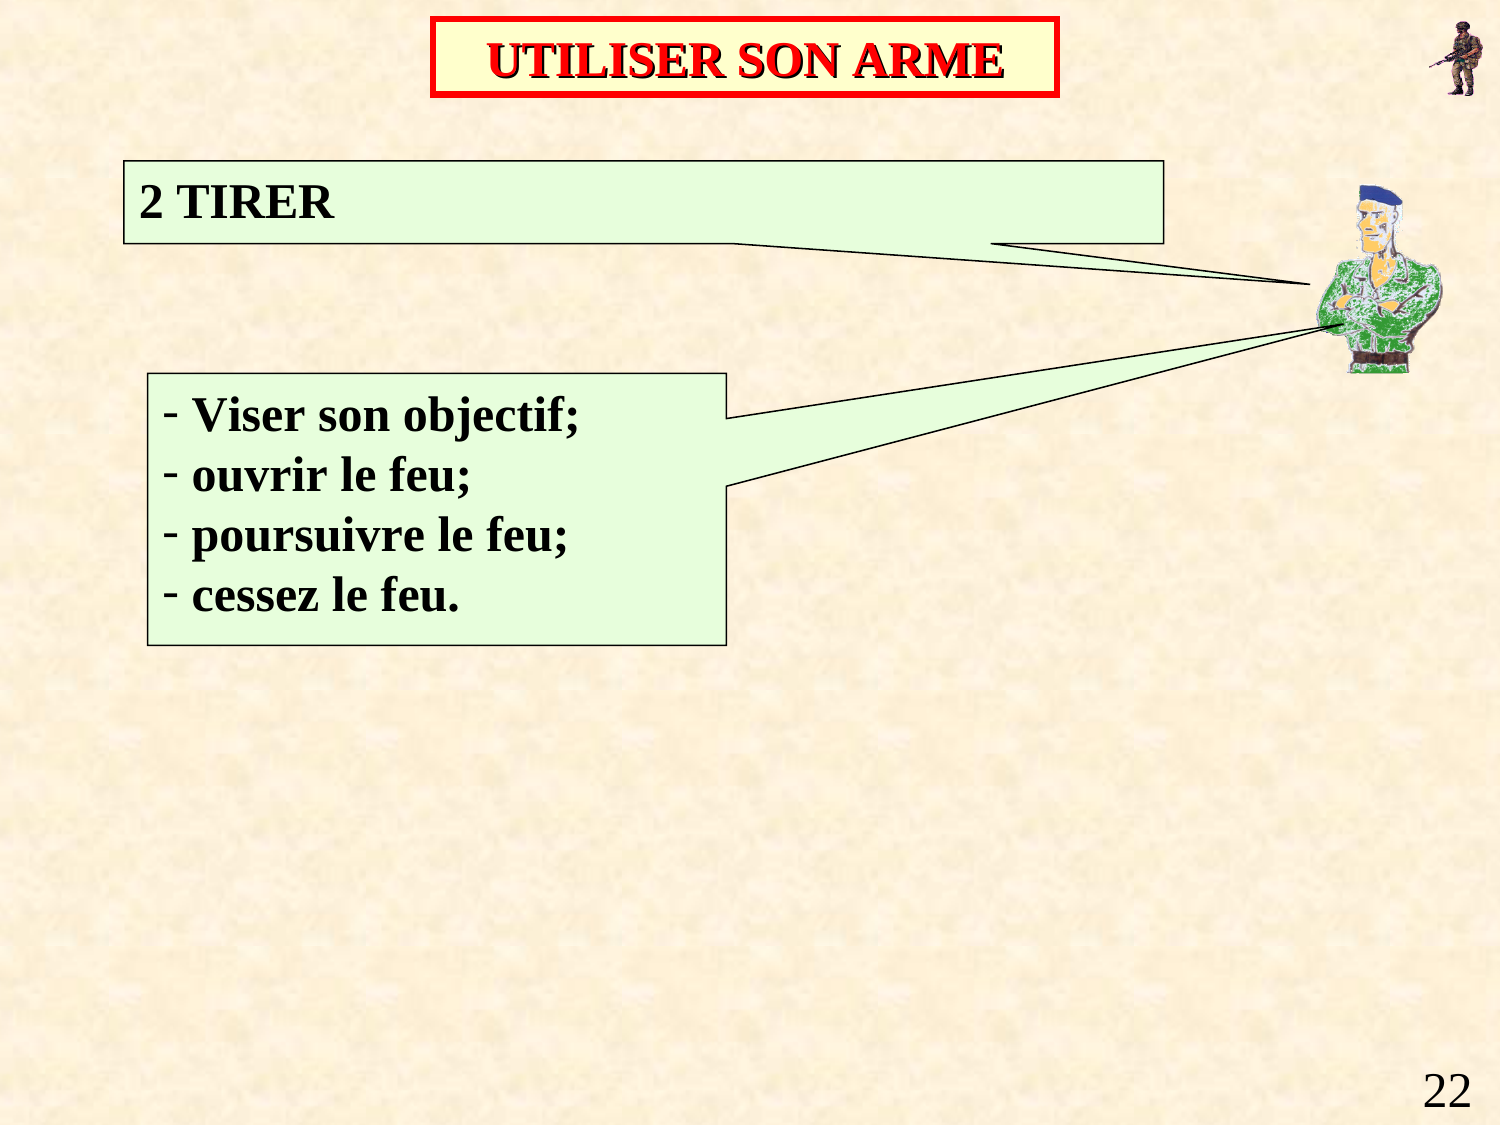

UTILISER SON ARME
2 TIRER
 Viser son objectif;
 ouvrir le feu;
 poursuivre le feu;
 cessez le feu.
22